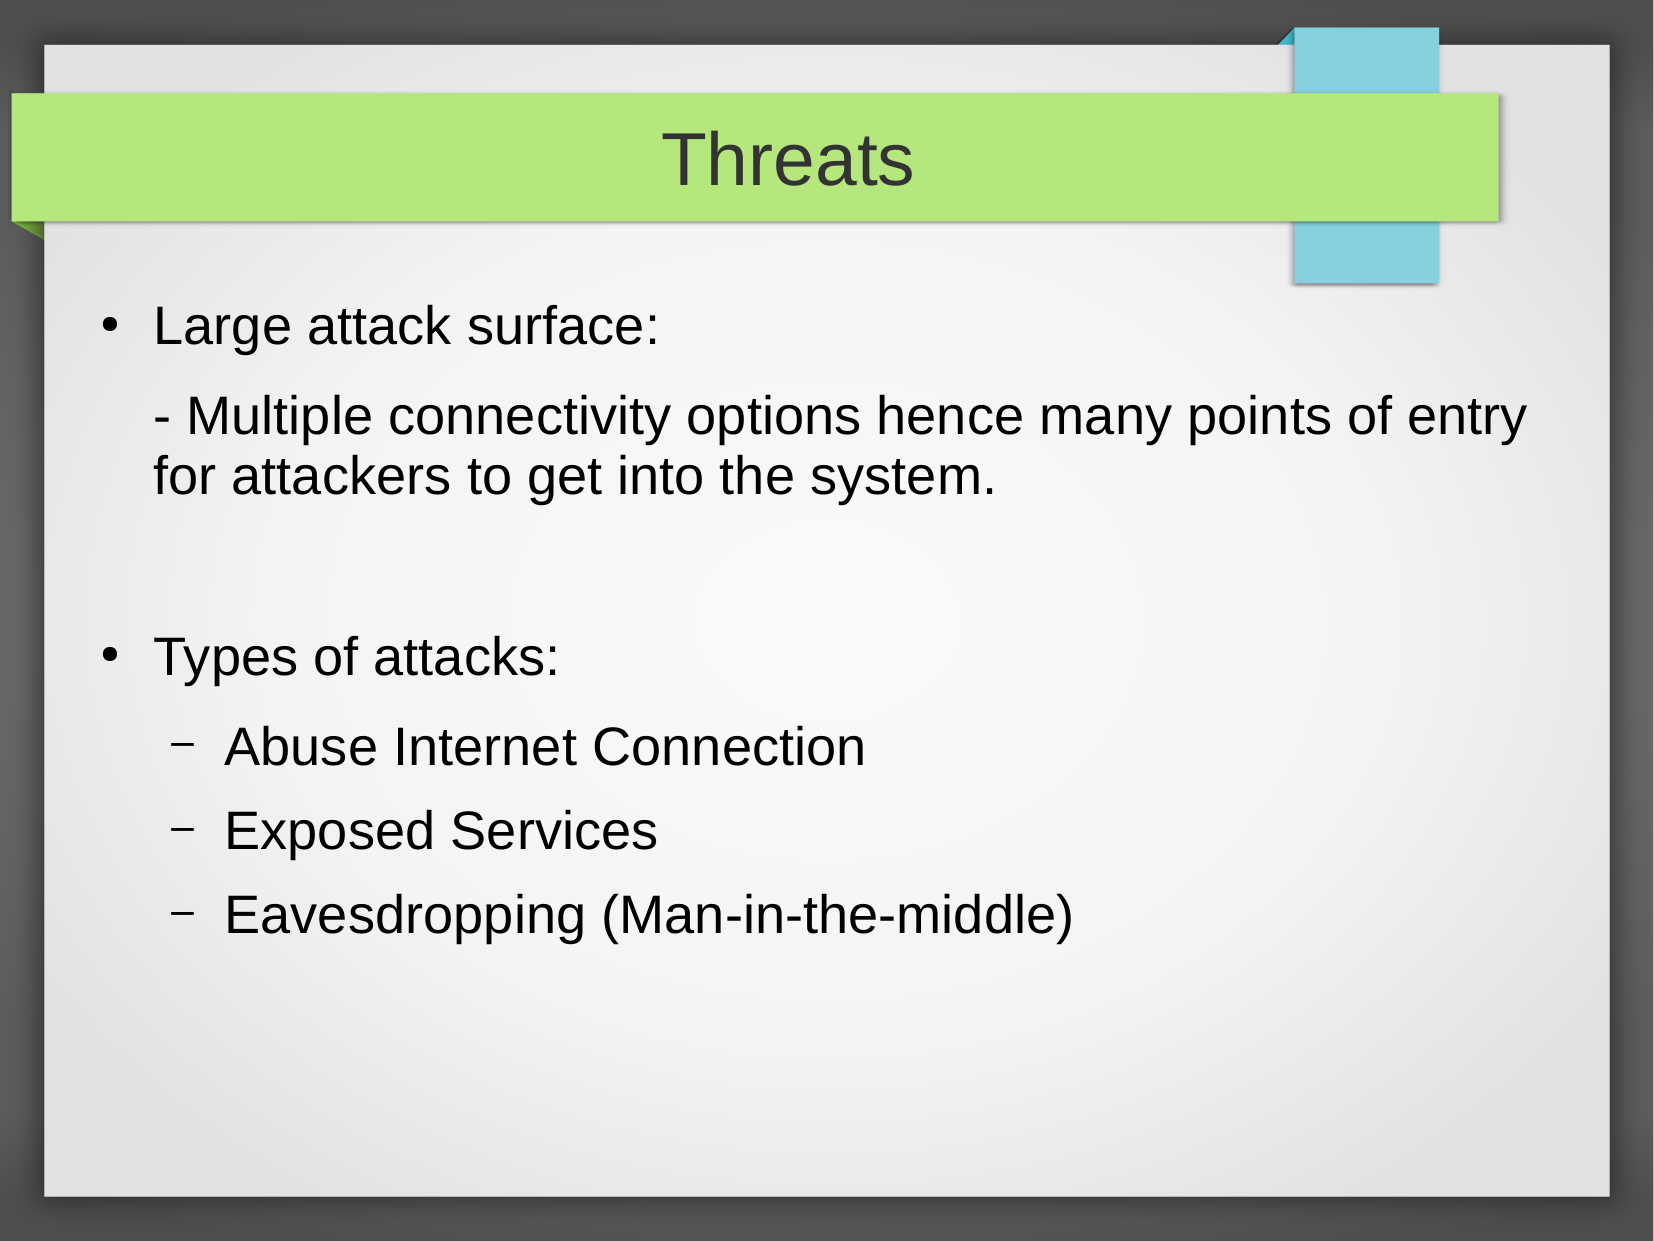

# Threats
Large attack surface:
- Multiple connectivity options hence many points of entry for attackers to get into the system.
Types of attacks:
Abuse Internet Connection
Exposed Services
Eavesdropping (Man-in-the-middle)